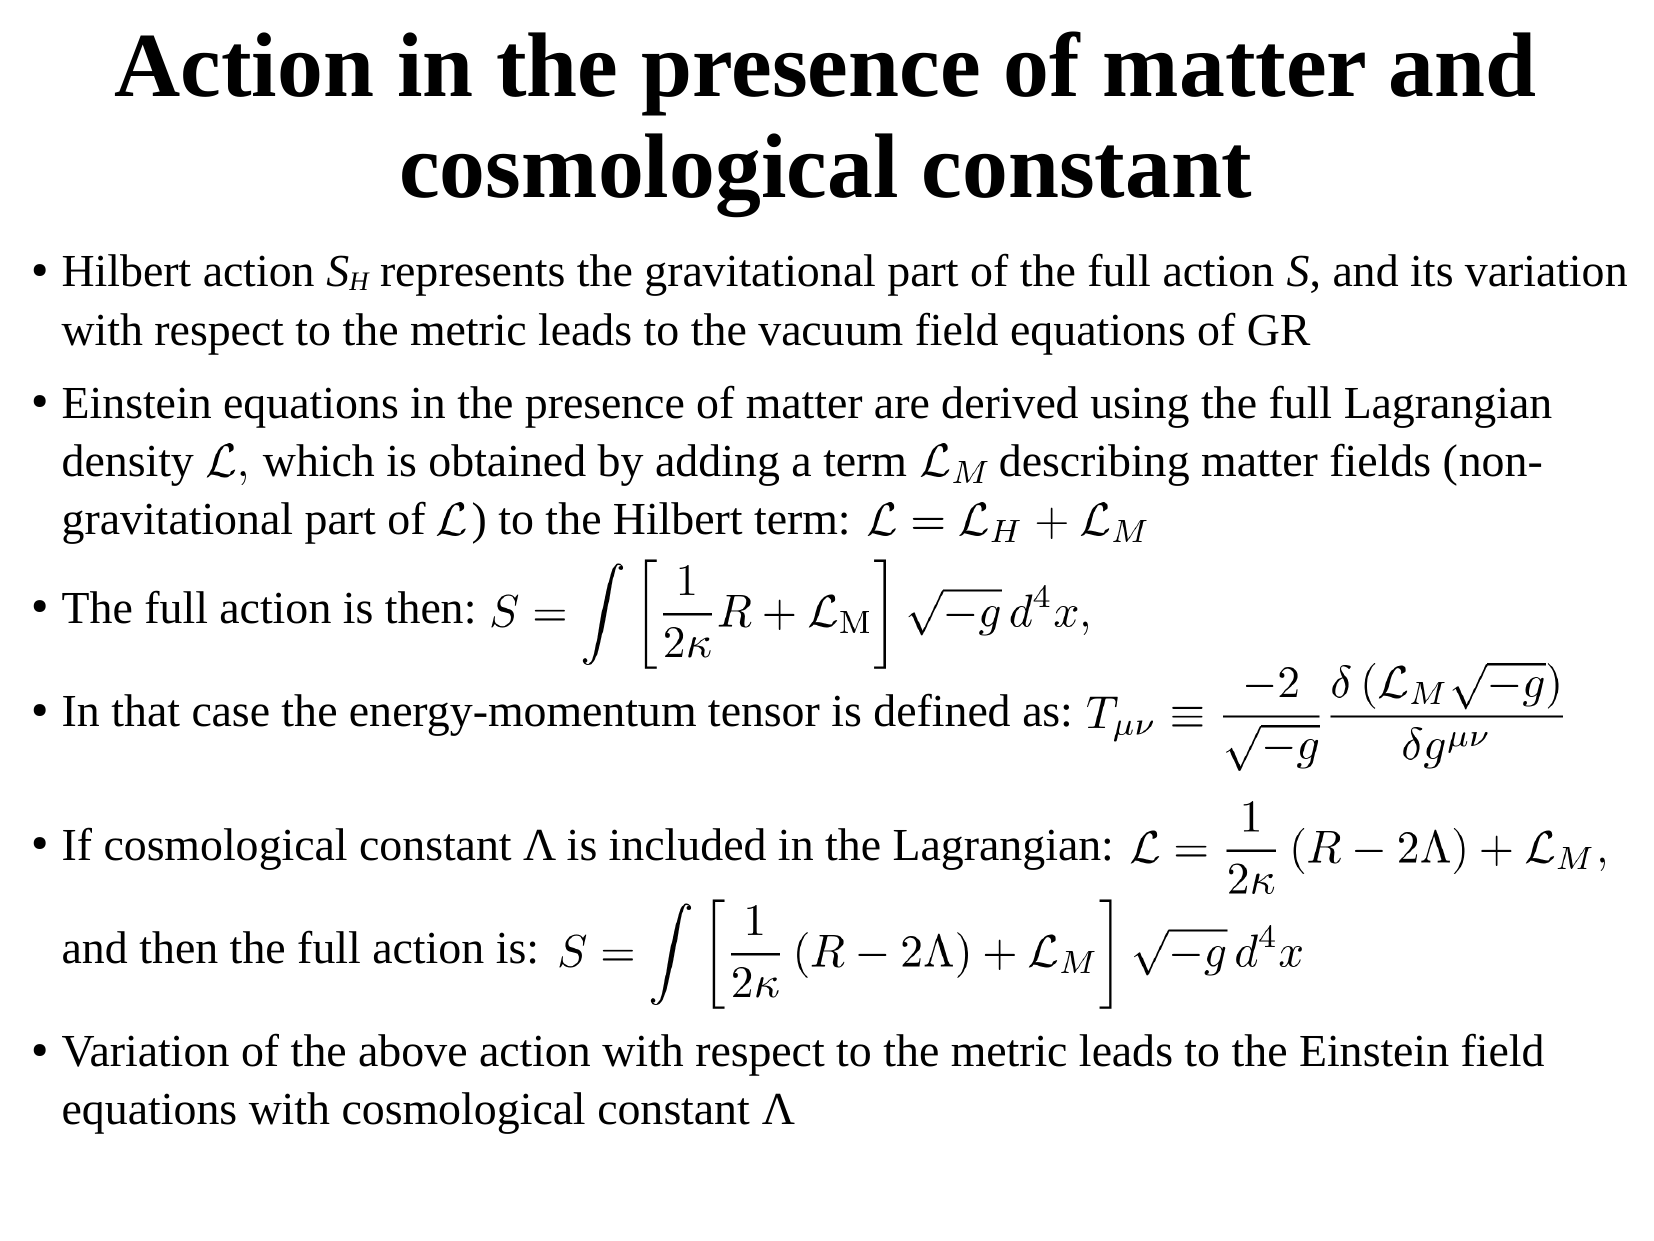

Action in the presence of matter and cosmological constant
# Hilbert action SH represents the gravitational part of the full action S, and its variation with respect to the metric leads to the vacuum field equations of GR
Einstein equations in the presence of matter are derived using the full Lagrangian density which is obtained by adding a term describing matter fields (non-gravitational part of ) to the Hilbert term:
The full action is then:
In that case the energy-momentum tensor is defined as:
If cosmological constant Λ is included in the Lagrangian:
and then the full action is:
Variation of the above action with respect to the metric leads to the Einstein field equations with cosmological constant Λ